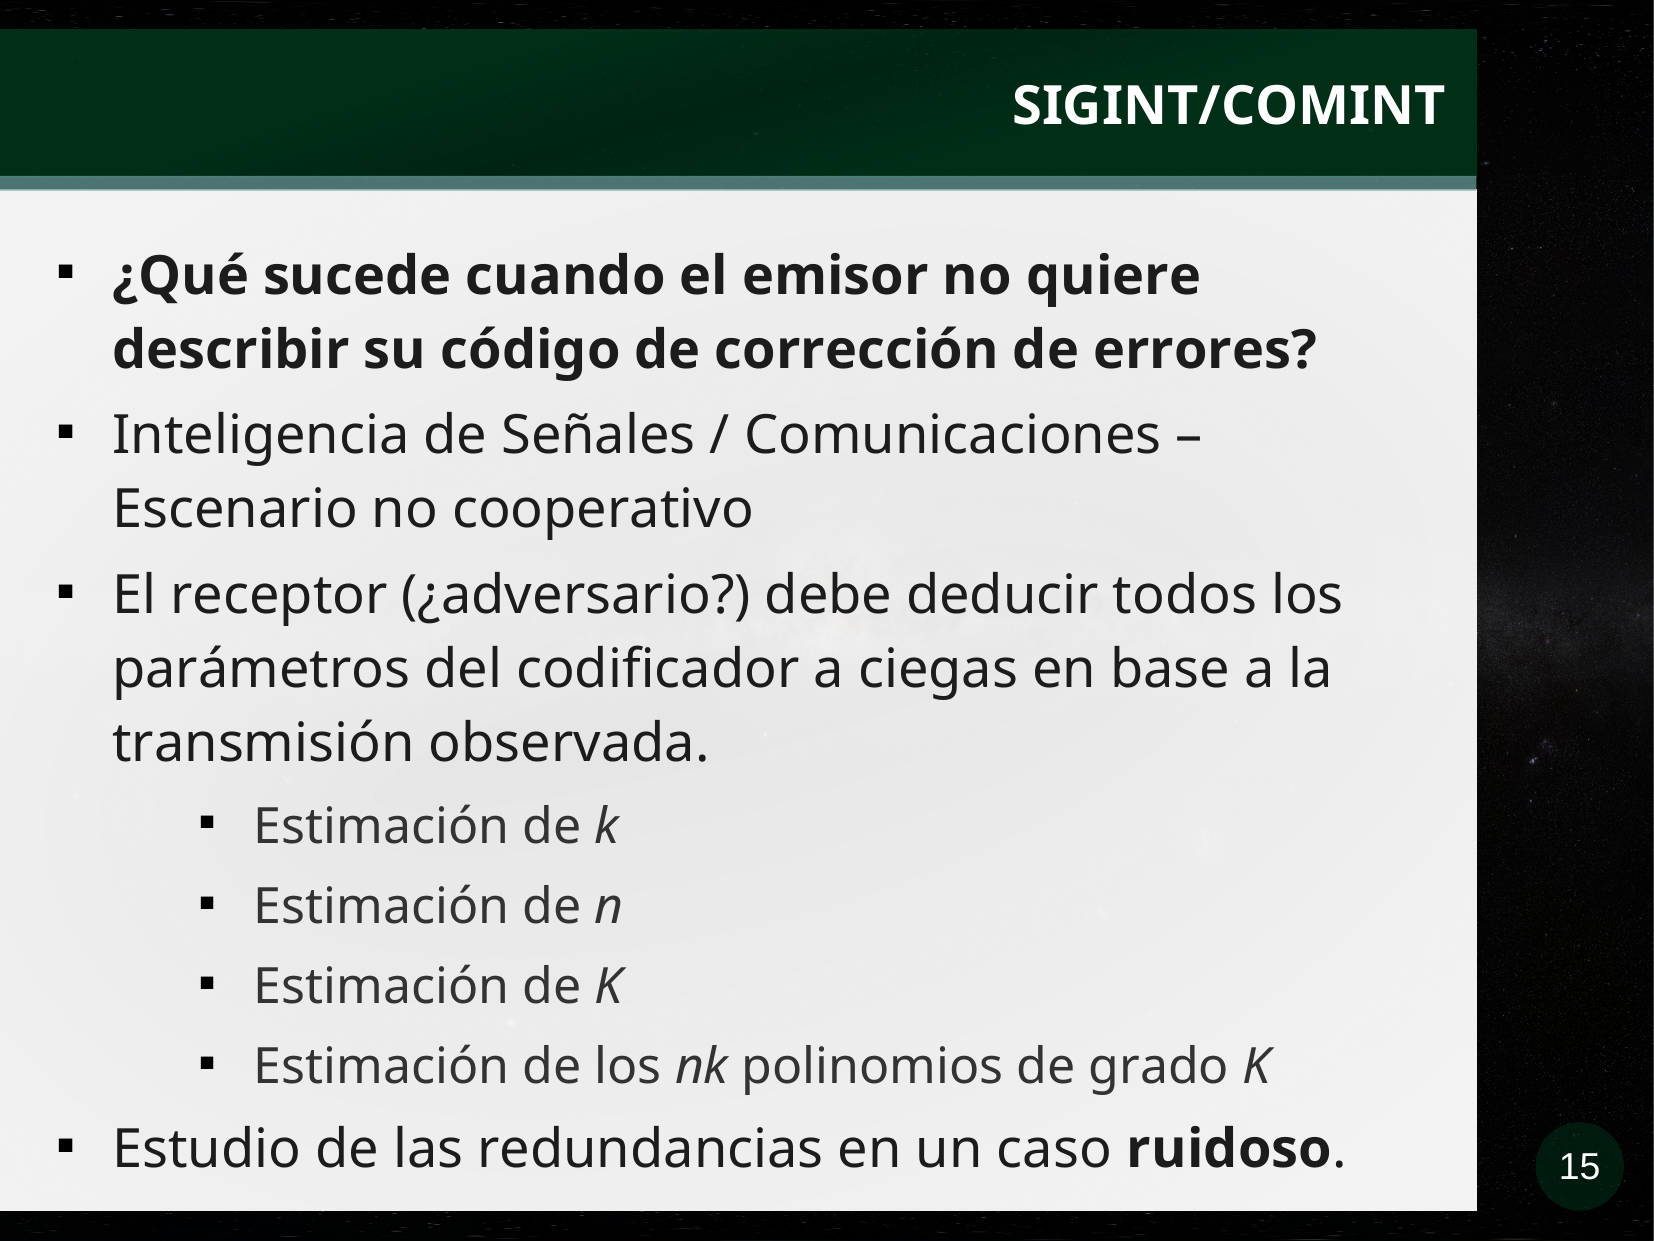

# SIGINT/COMINT
¿Qué sucede cuando el emisor no quiere describir su código de corrección de errores?
Inteligencia de Señales / Comunicaciones – Escenario no cooperativo
El receptor (¿adversario?) debe deducir todos los parámetros del codificador a ciegas en base a la transmisión observada.
Estimación de k
Estimación de n
Estimación de K
Estimación de los nk polinomios de grado K
Estudio de las redundancias en un caso ruidoso.